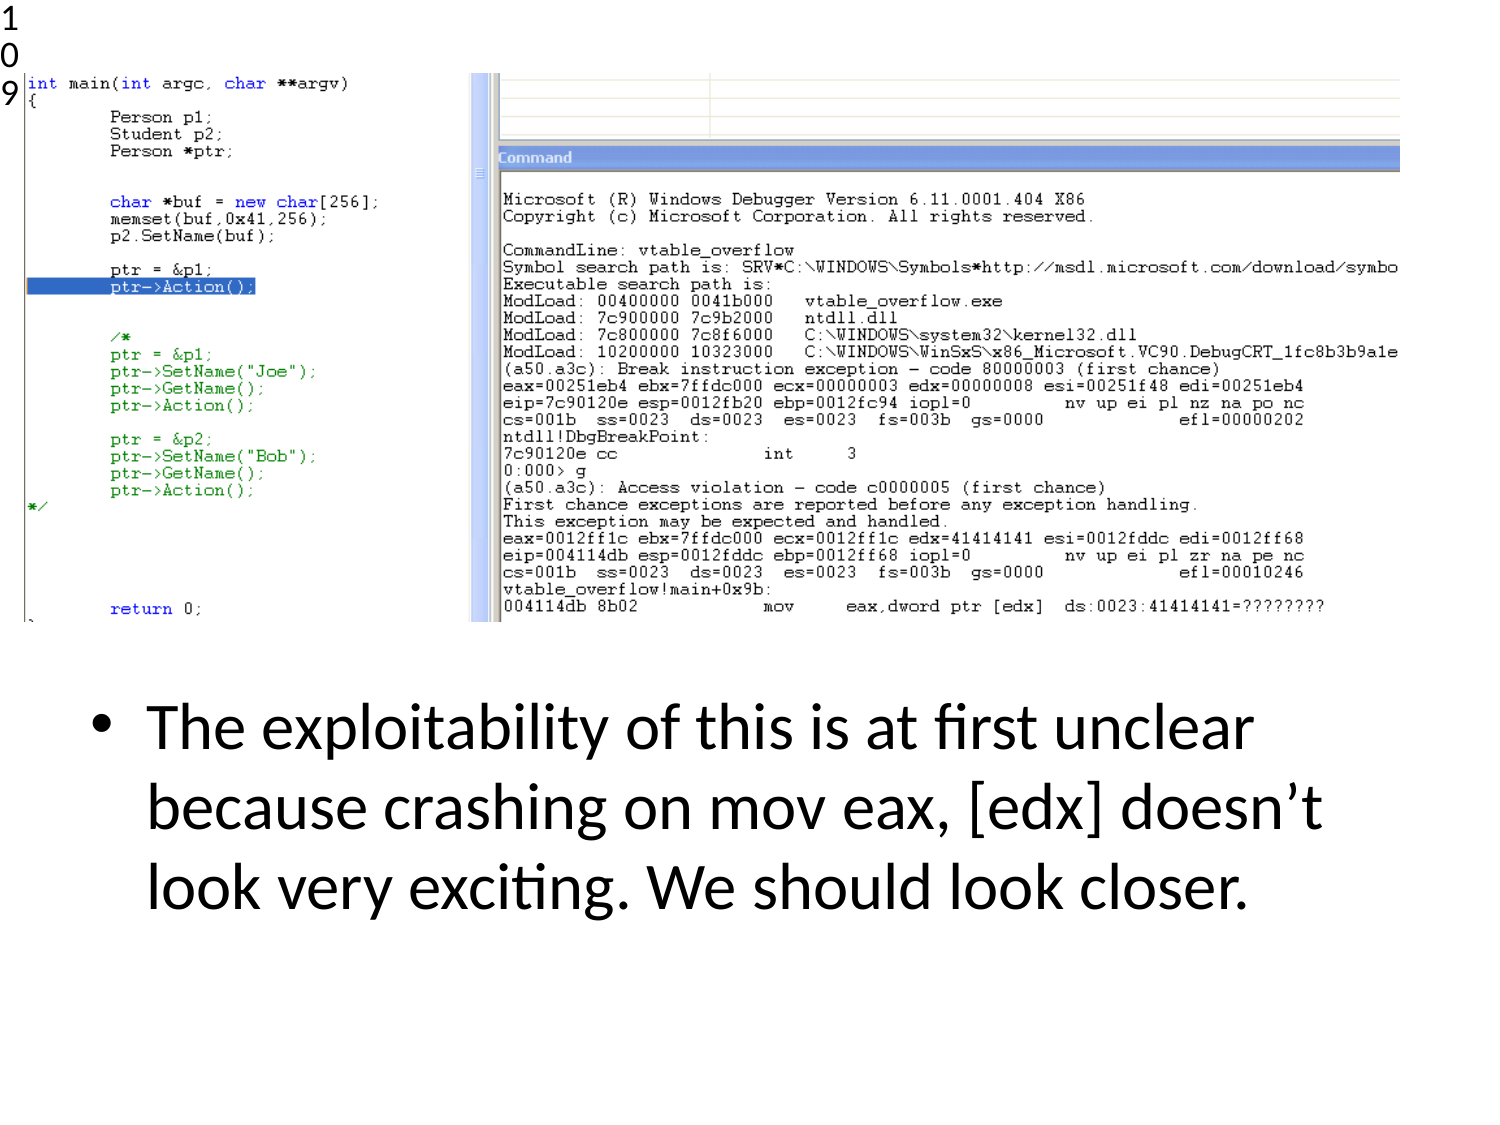

# The exploitability of this is at first unclear because crashing on mov eax, [edx] doesn’t look very exciting. We should look closer.